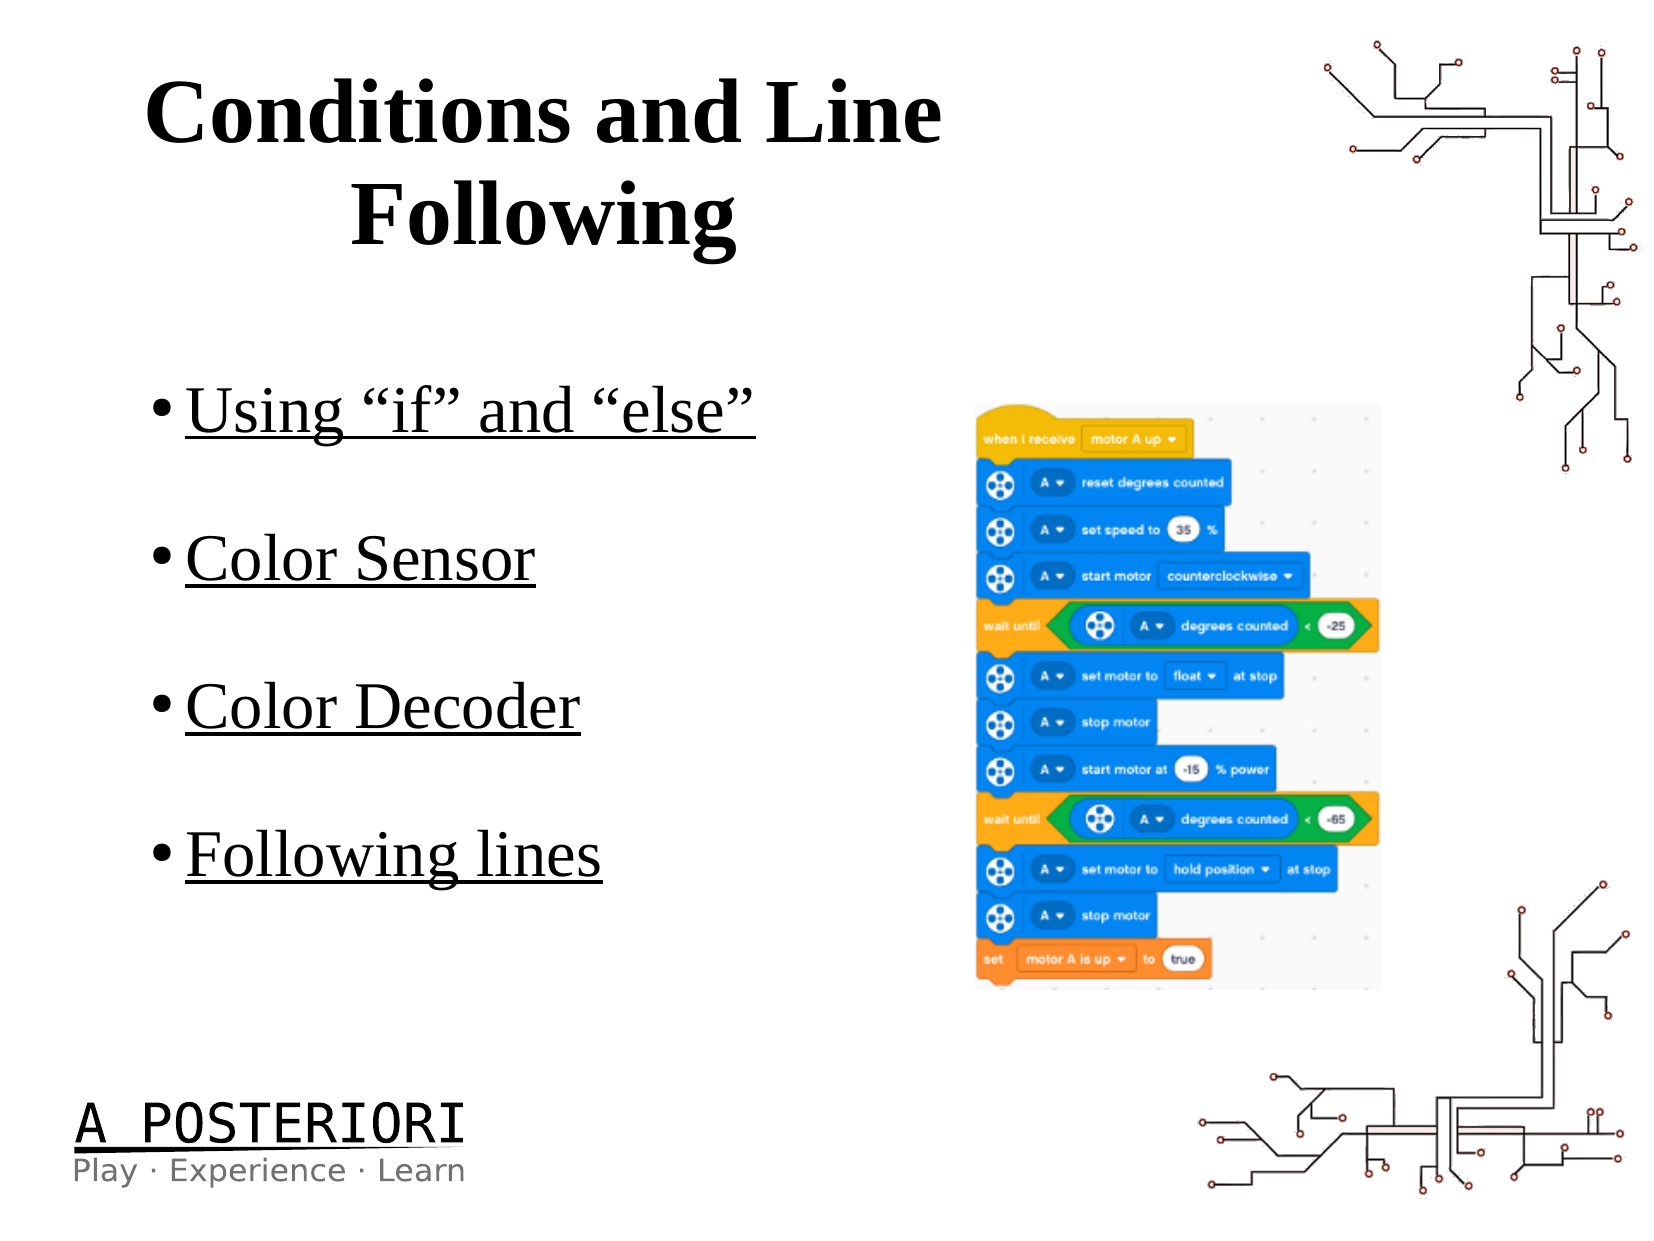

# Conditions and Line Following
Using “if” and “else”
Color Sensor
Color Decoder
Following lines